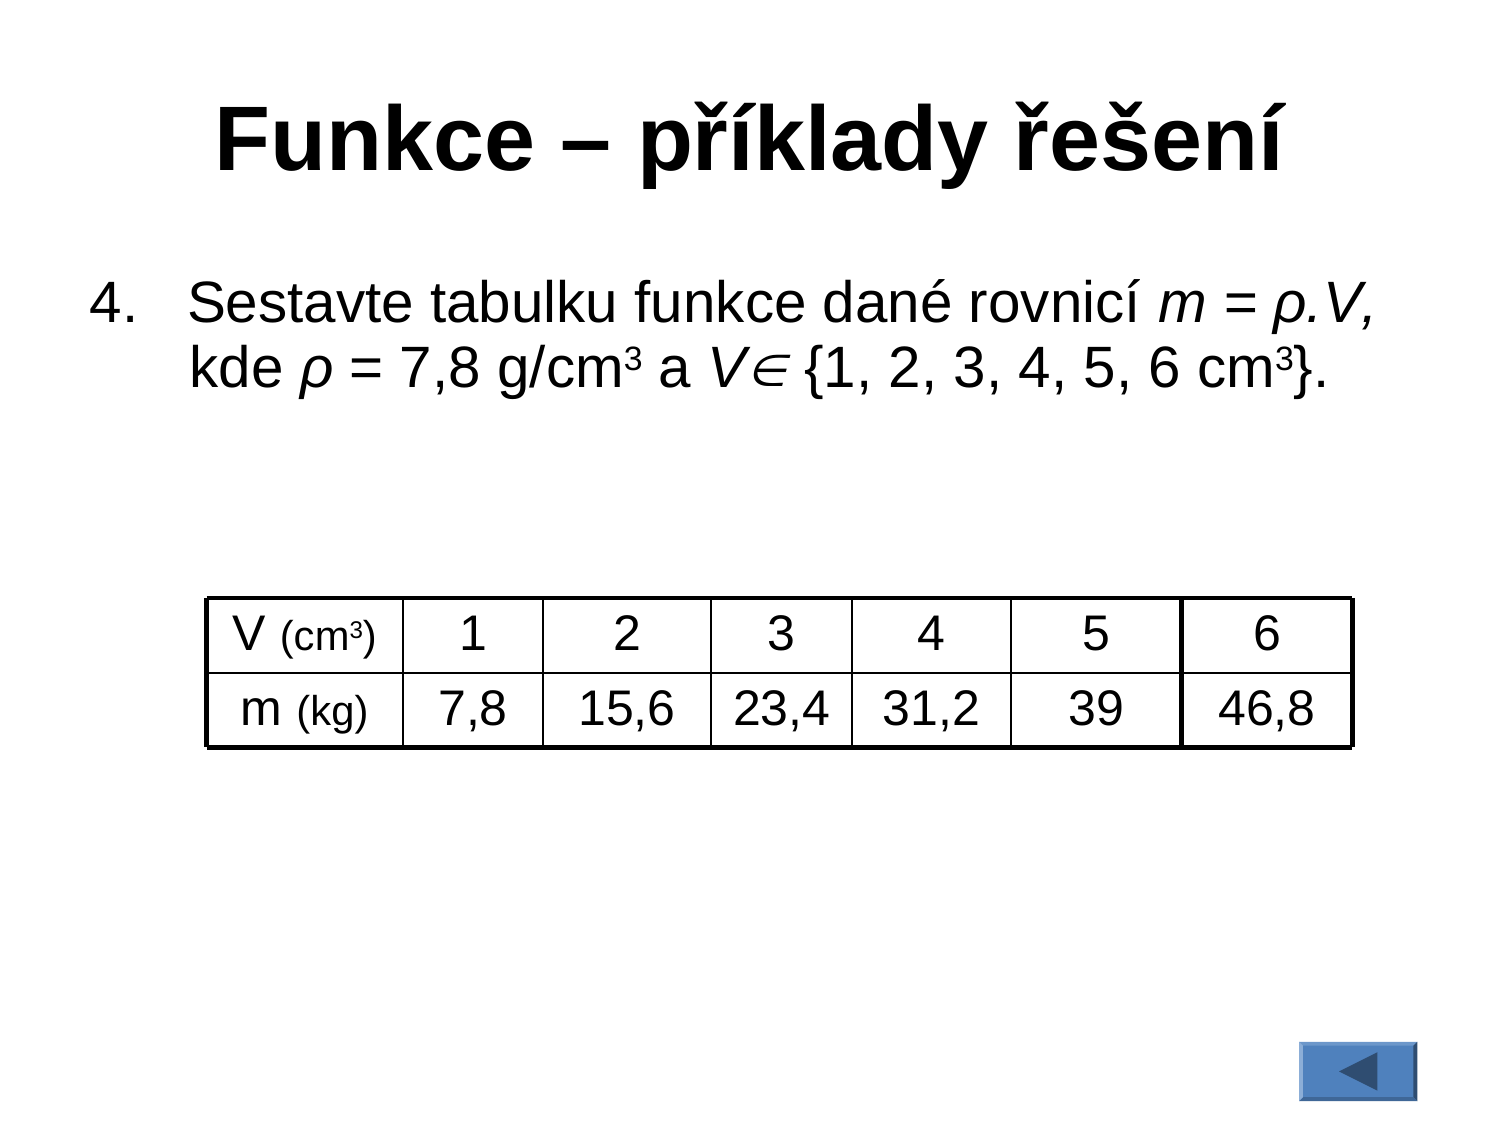

# Funkce – příklady řešení
4. Sestavte tabulku funkce dané rovnicí m = ρ.V, kde ρ = 7,8 g/cm3 a V {1, 2, 3, 4, 5, 6 cm3}.
V (cm3)
1
2
3
4
5
6
m (kg)
7,8
15,6
23,4
31,2
39
46,8